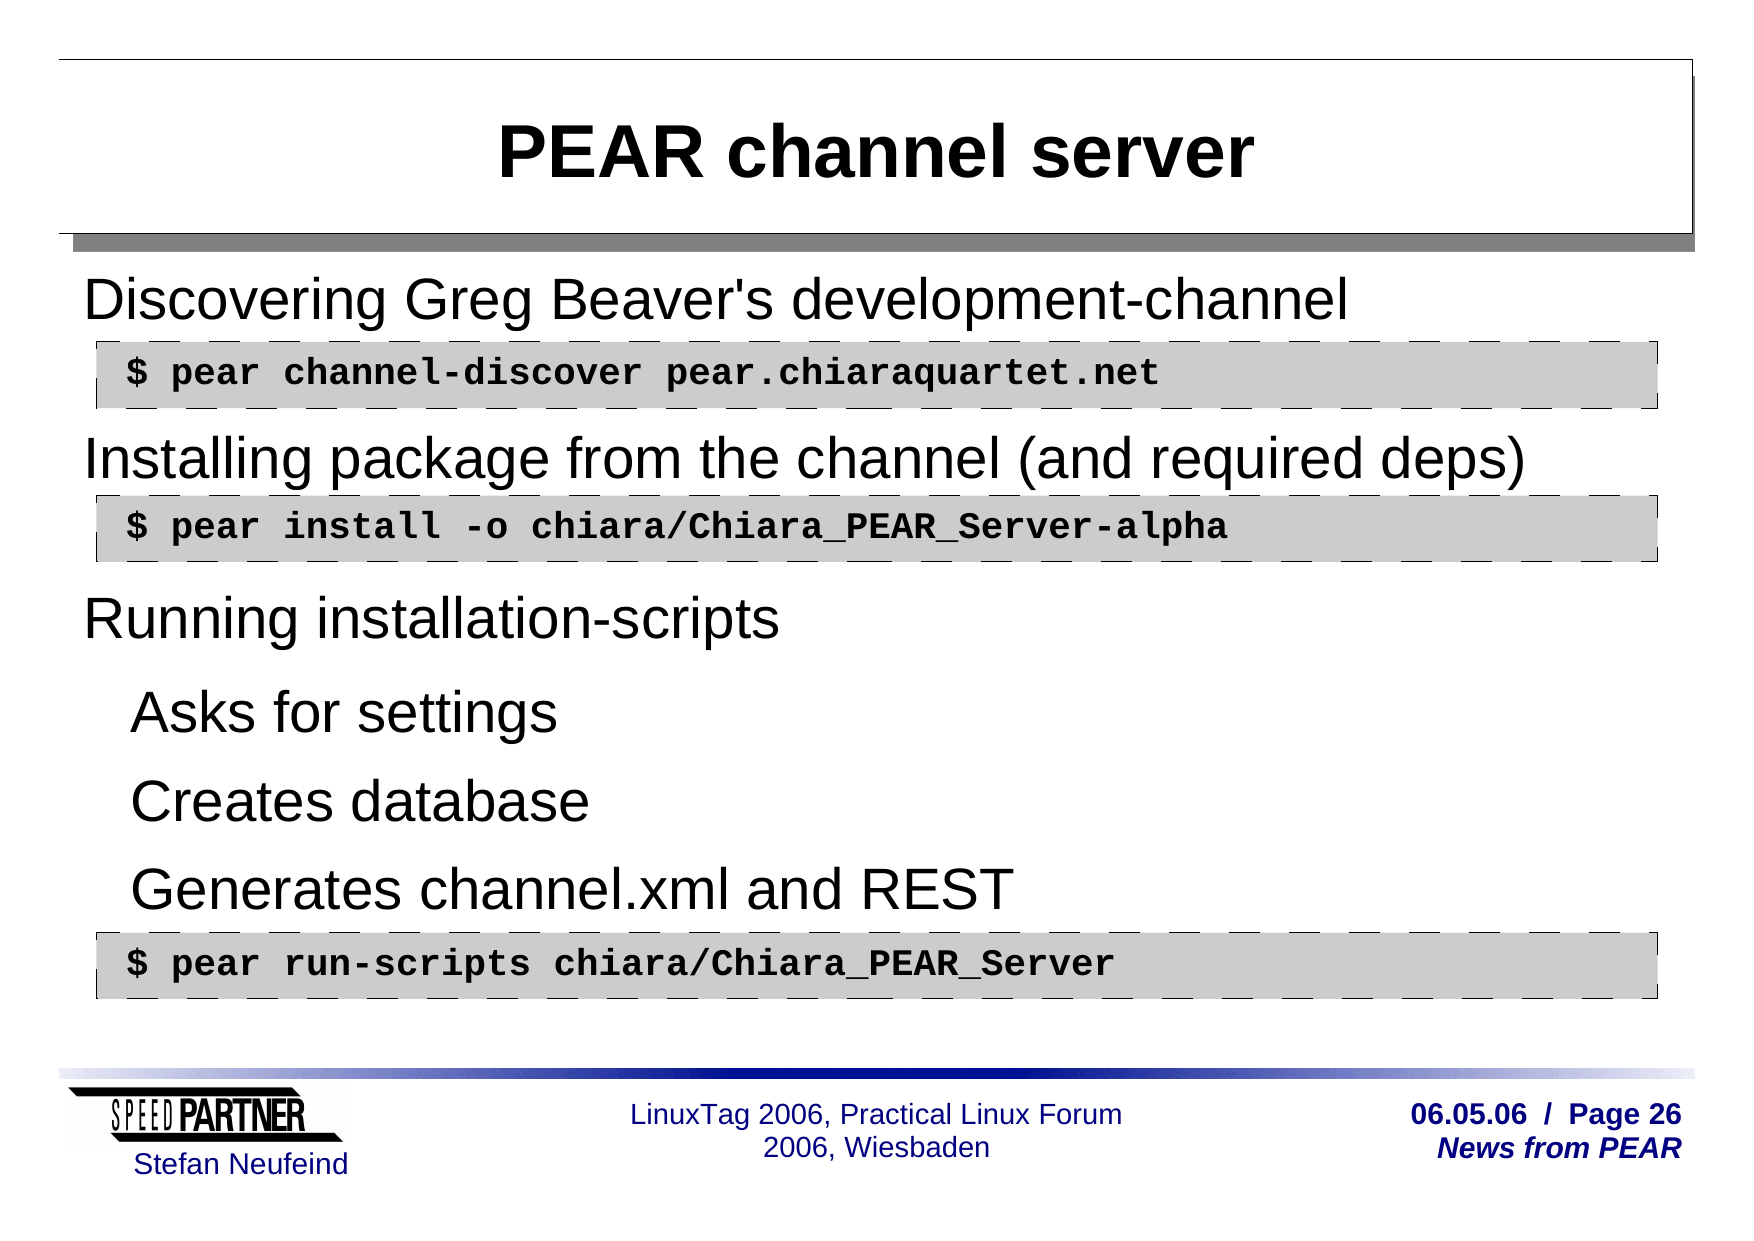

# PEAR channel server
Discovering Greg Beaver's development-channel
Installing package from the channel (and required deps)
Running installation-scripts
Asks for settings
Creates database
Generates channel.xml and REST
$ pear channel-discover pear.chiaraquartet.net
$ pear install -o chiara/Chiara_PEAR_Server-alpha
$ pear run-scripts chiara/Chiara_PEAR_Server